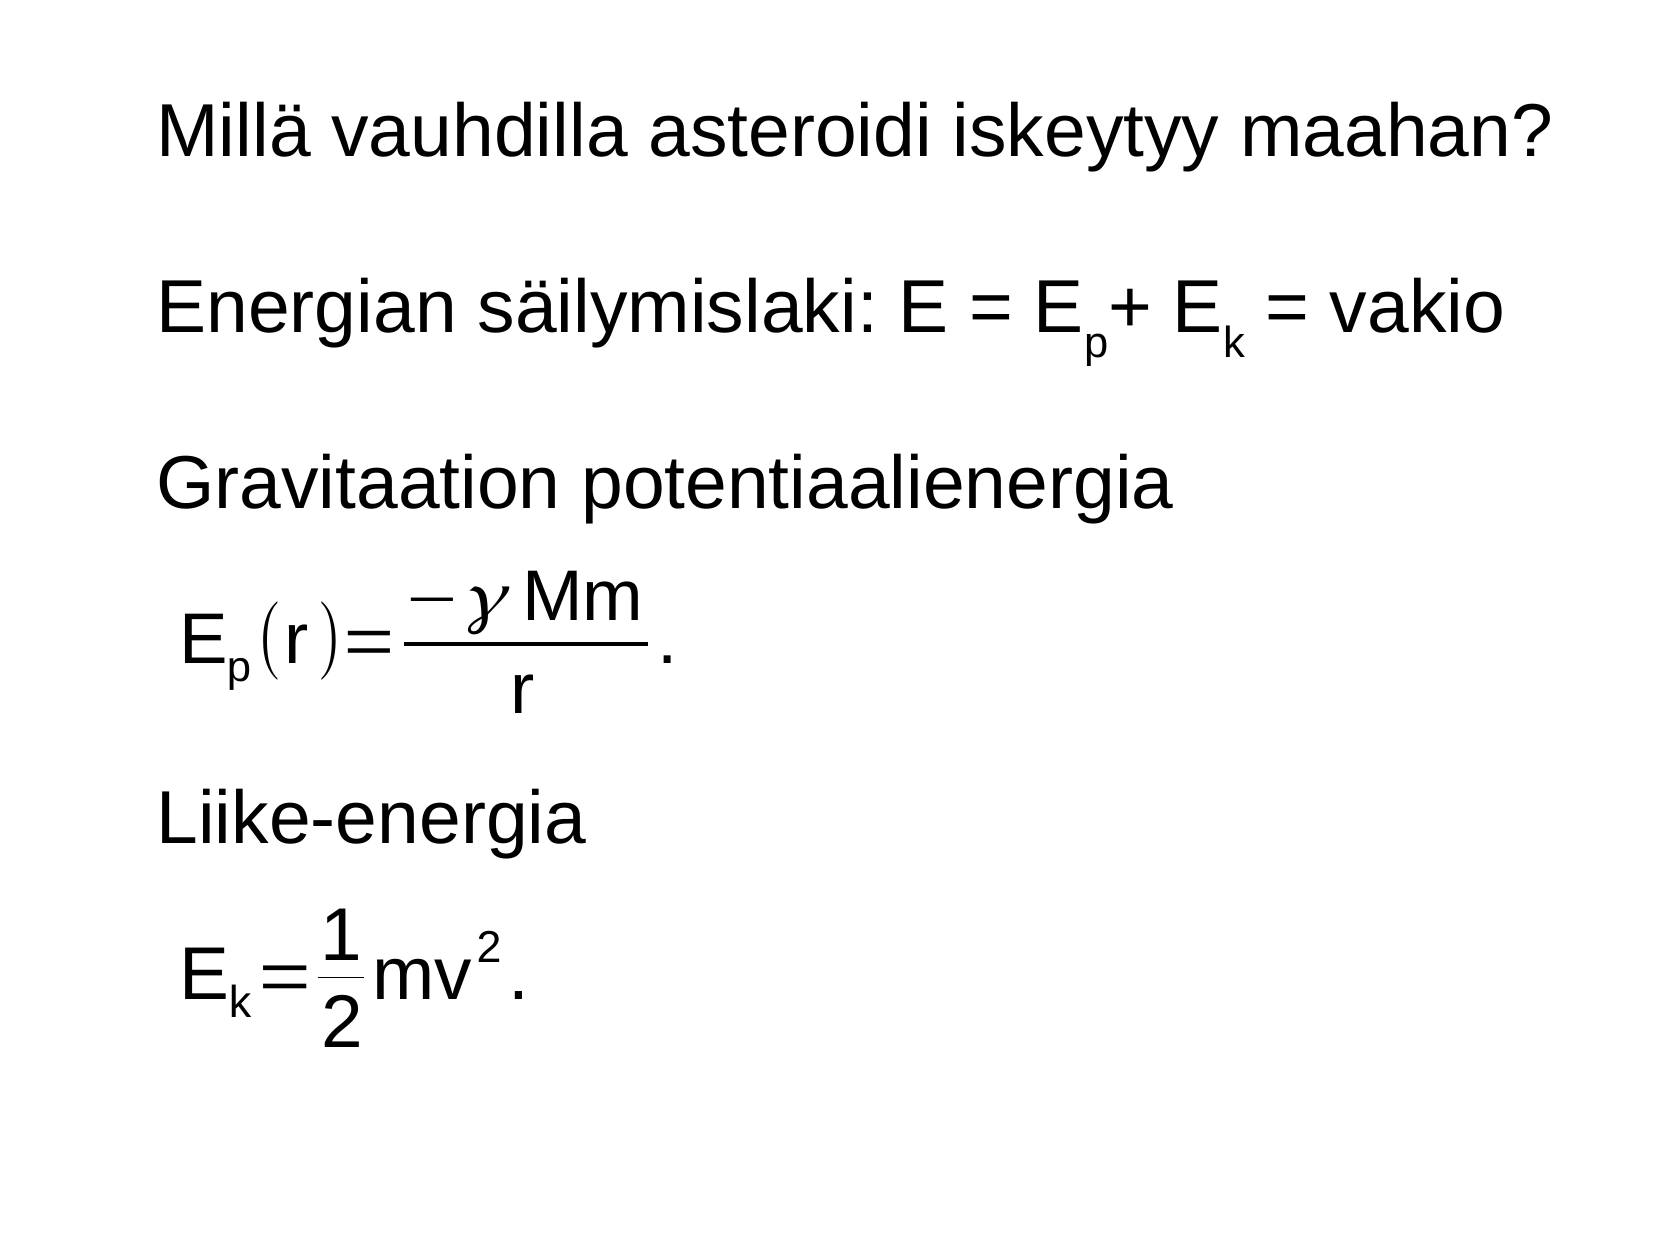

Millä vauhdilla asteroidi iskeytyy maahan?
Energian säilymislaki: E = Ep+ Ek = vakio
Gravitaation potentiaalienergia
Liike-energia